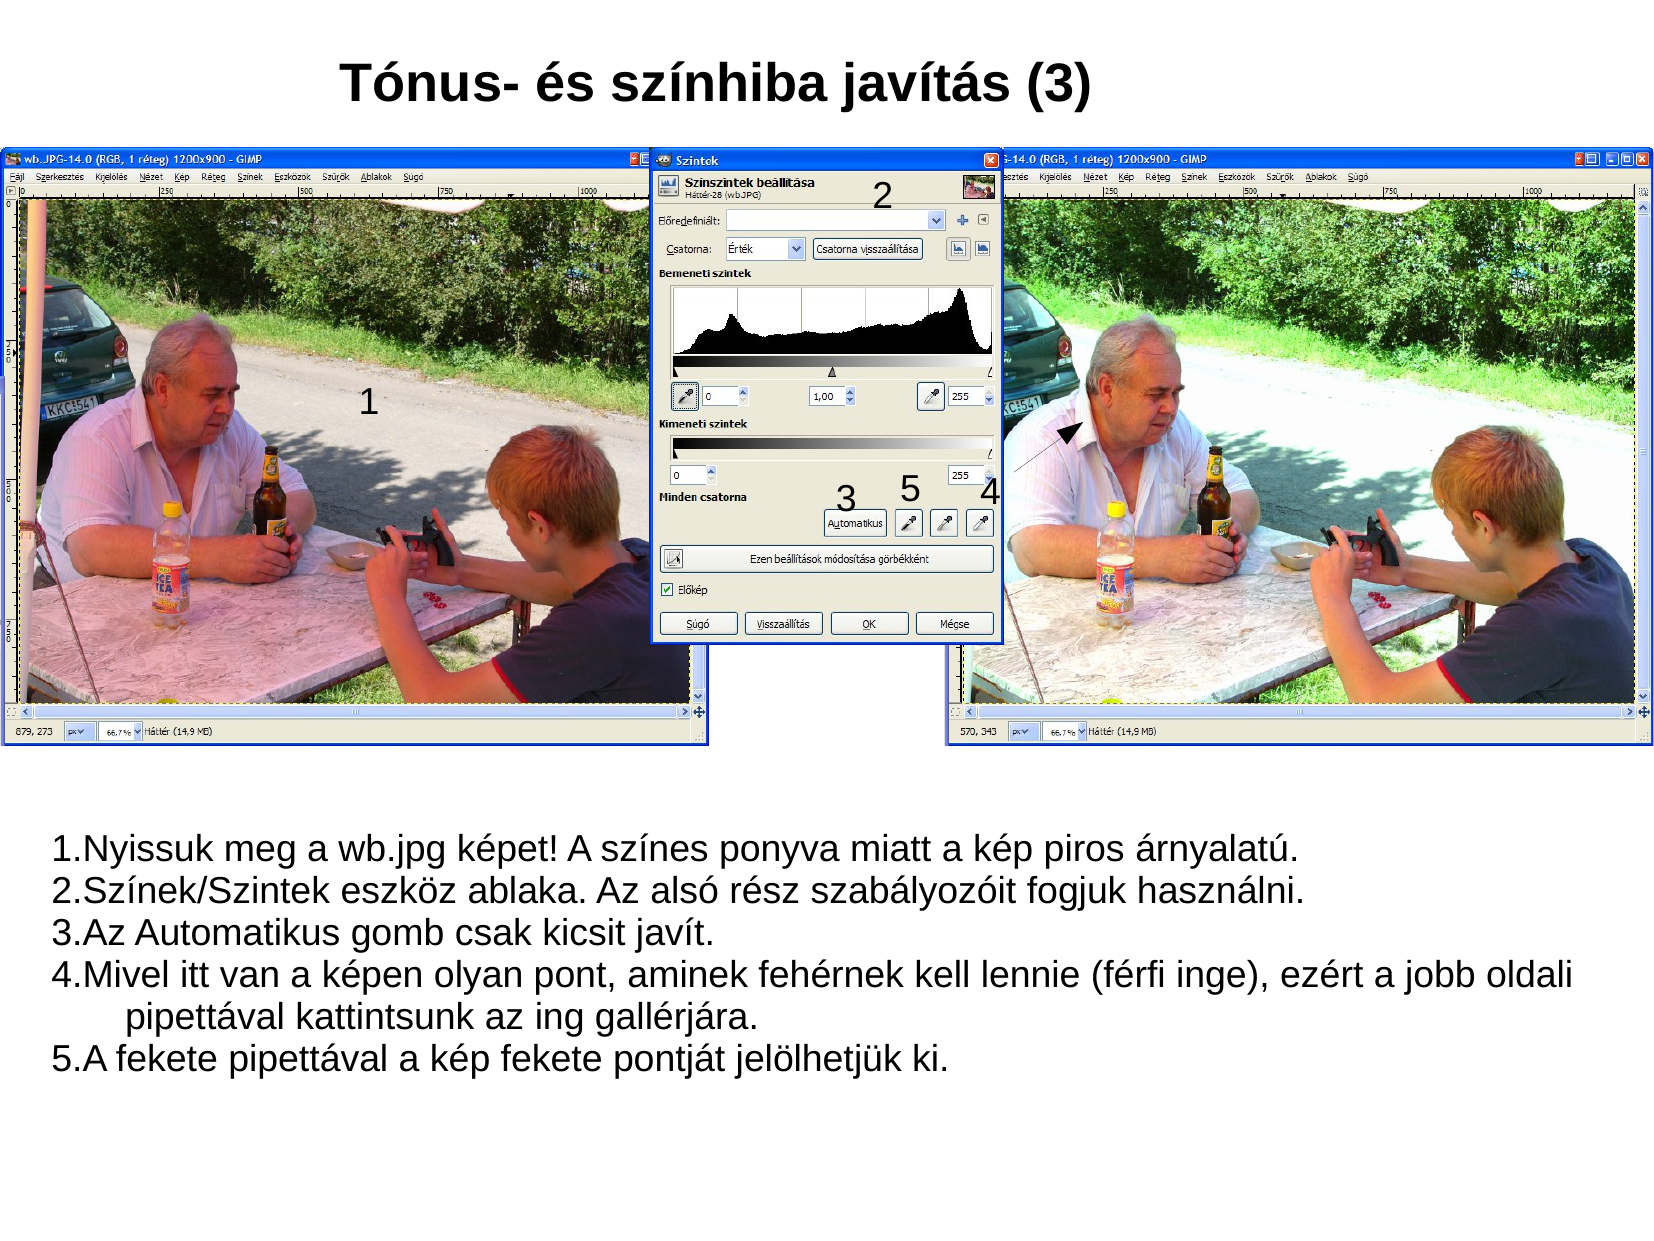

Tónus- és színhiba javítás (3)
2
1
5
4
3
Nyissuk meg a wb.jpg képet! A színes ponyva miatt a kép piros árnyalatú.
Színek/Szintek eszköz ablaka. Az alsó rész szabályozóit fogjuk használni.
Az Automatikus gomb csak kicsit javít.
Mivel itt van a képen olyan pont, aminek fehérnek kell lennie (férfi inge), ezért a jobb oldali
	pipettával kattintsunk az ing gallérjára.
A fekete pipettával a kép fekete pontját jelölhetjük ki.